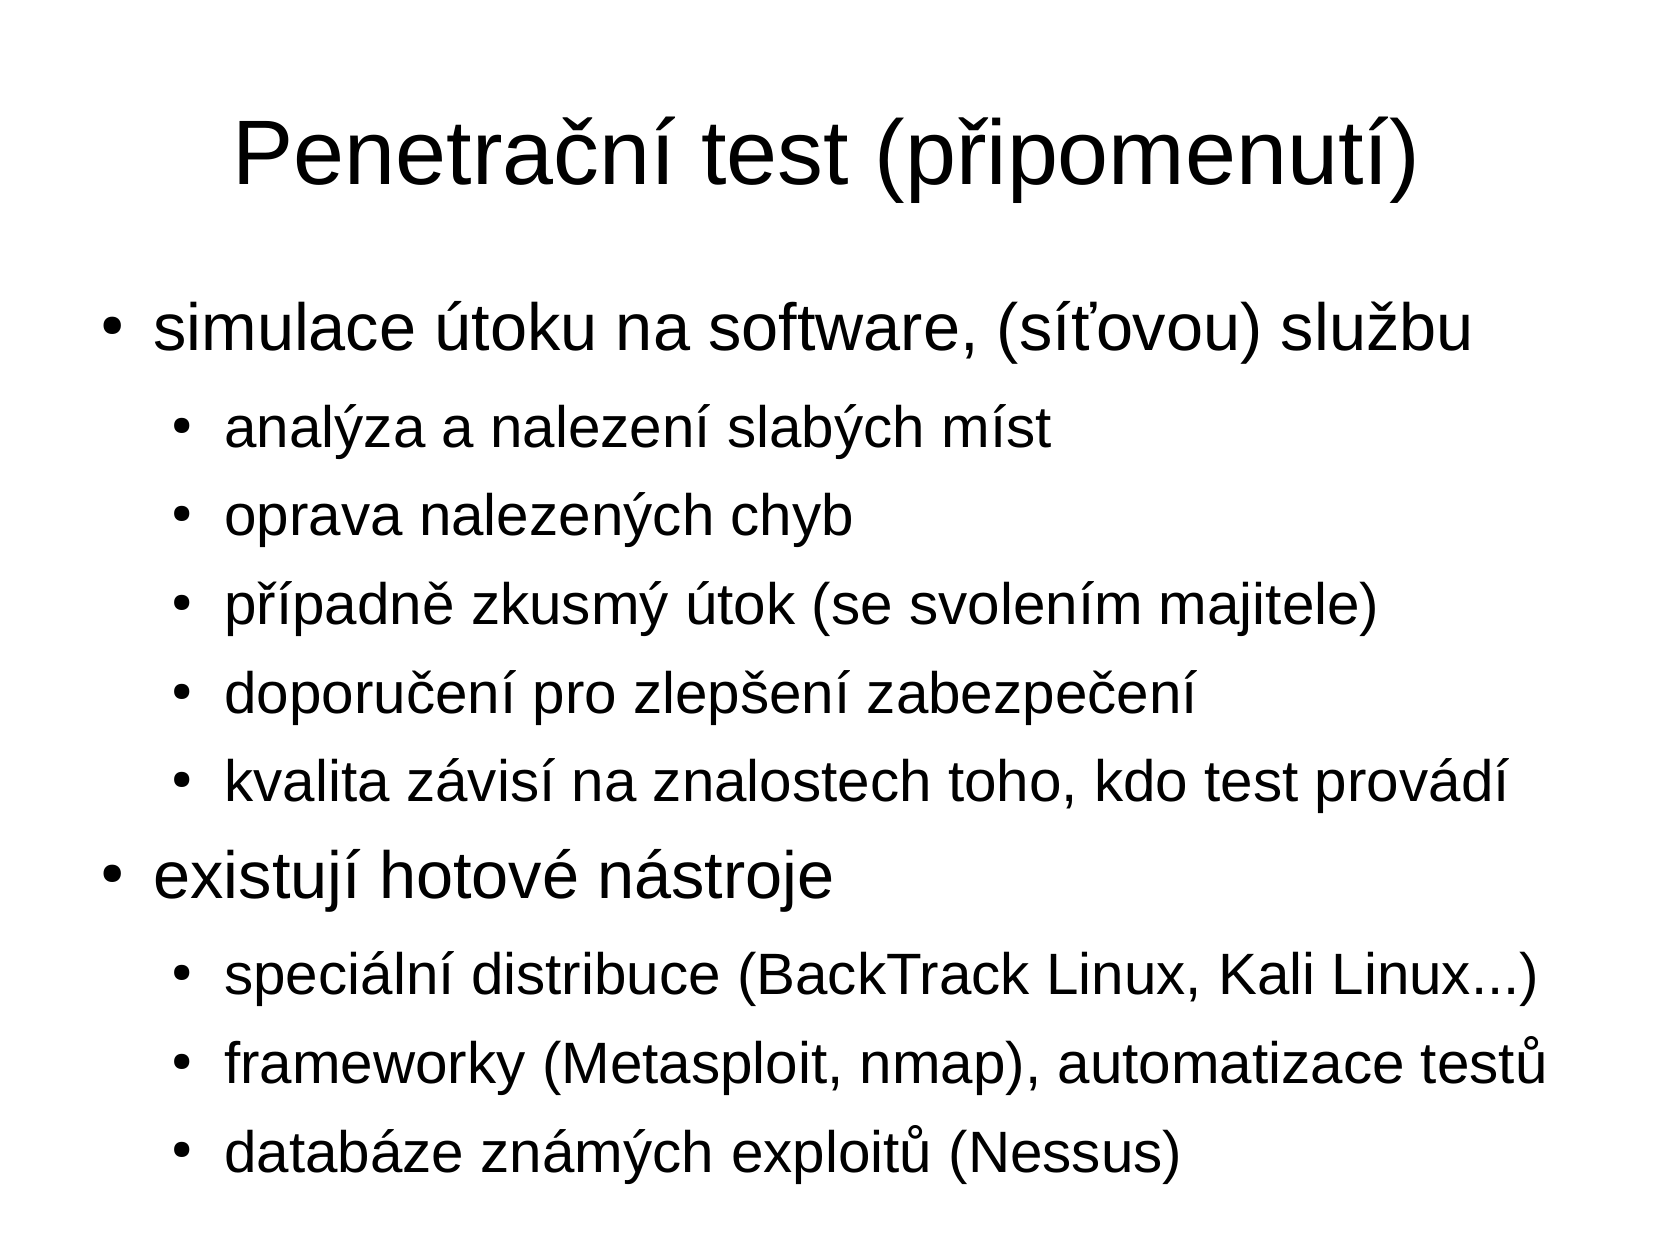

# Penetrační test (připomenutí)
simulace útoku na software, (síťovou) službu
analýza a nalezení slabých míst
oprava nalezených chyb
případně zkusmý útok (se svolením majitele)
doporučení pro zlepšení zabezpečení
kvalita závisí na znalostech toho, kdo test provádí
existují hotové nástroje
speciální distribuce (BackTrack Linux, Kali Linux...)
frameworky (Metasploit, nmap), automatizace testů
databáze známých exploitů (Nessus)